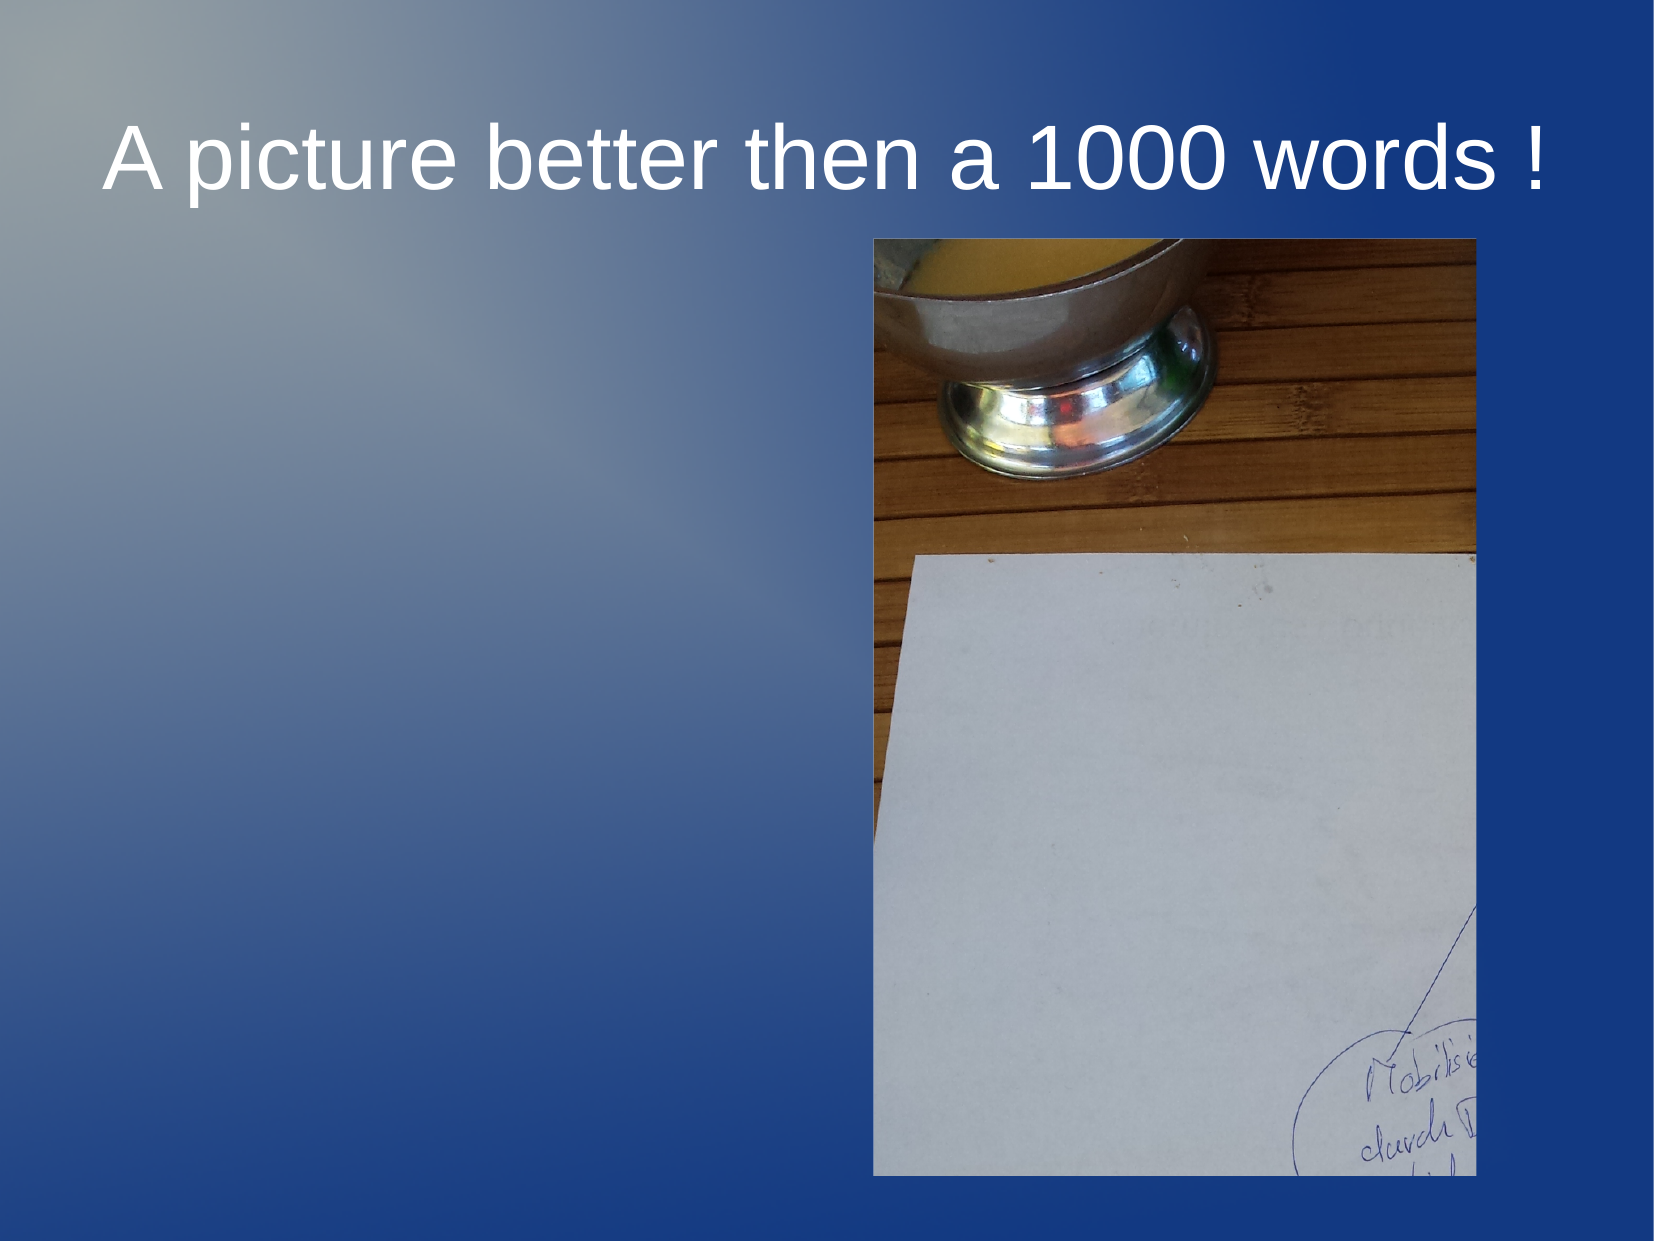

A picture better then a 1000 words !